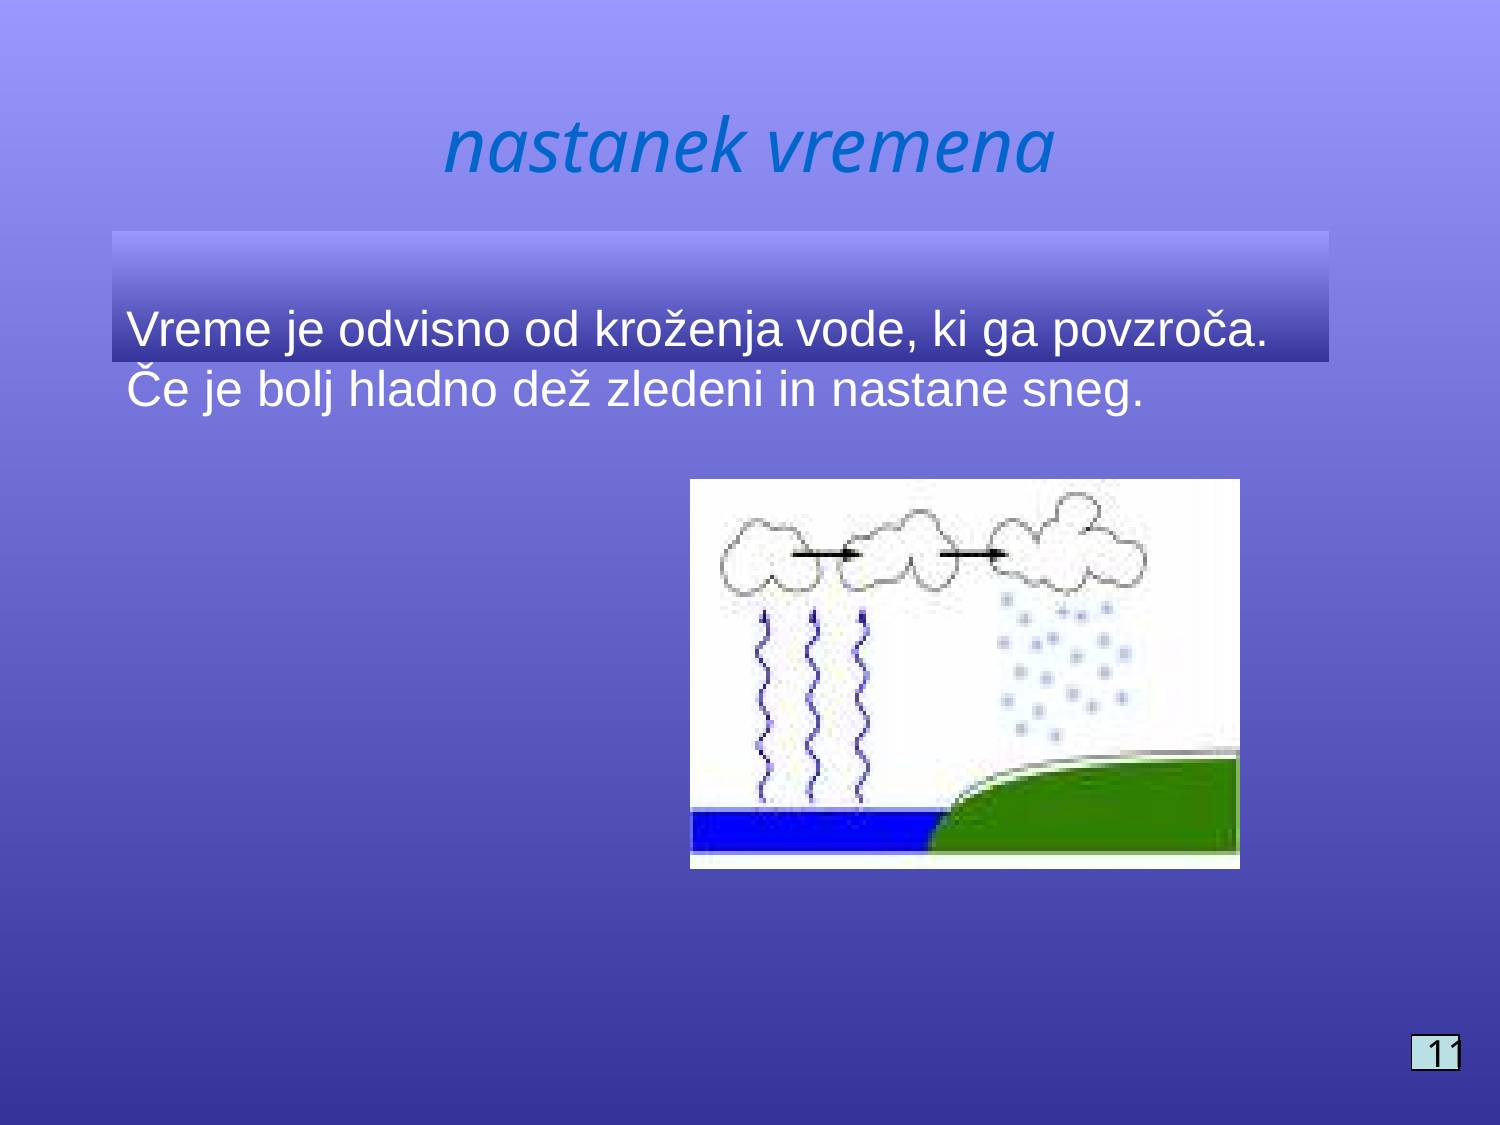

nastanek vremena
Vreme je odvisno od kroženja vode, ki ga povzroča.
Če je bolj hladno dež zledeni in nastane sneg.
11